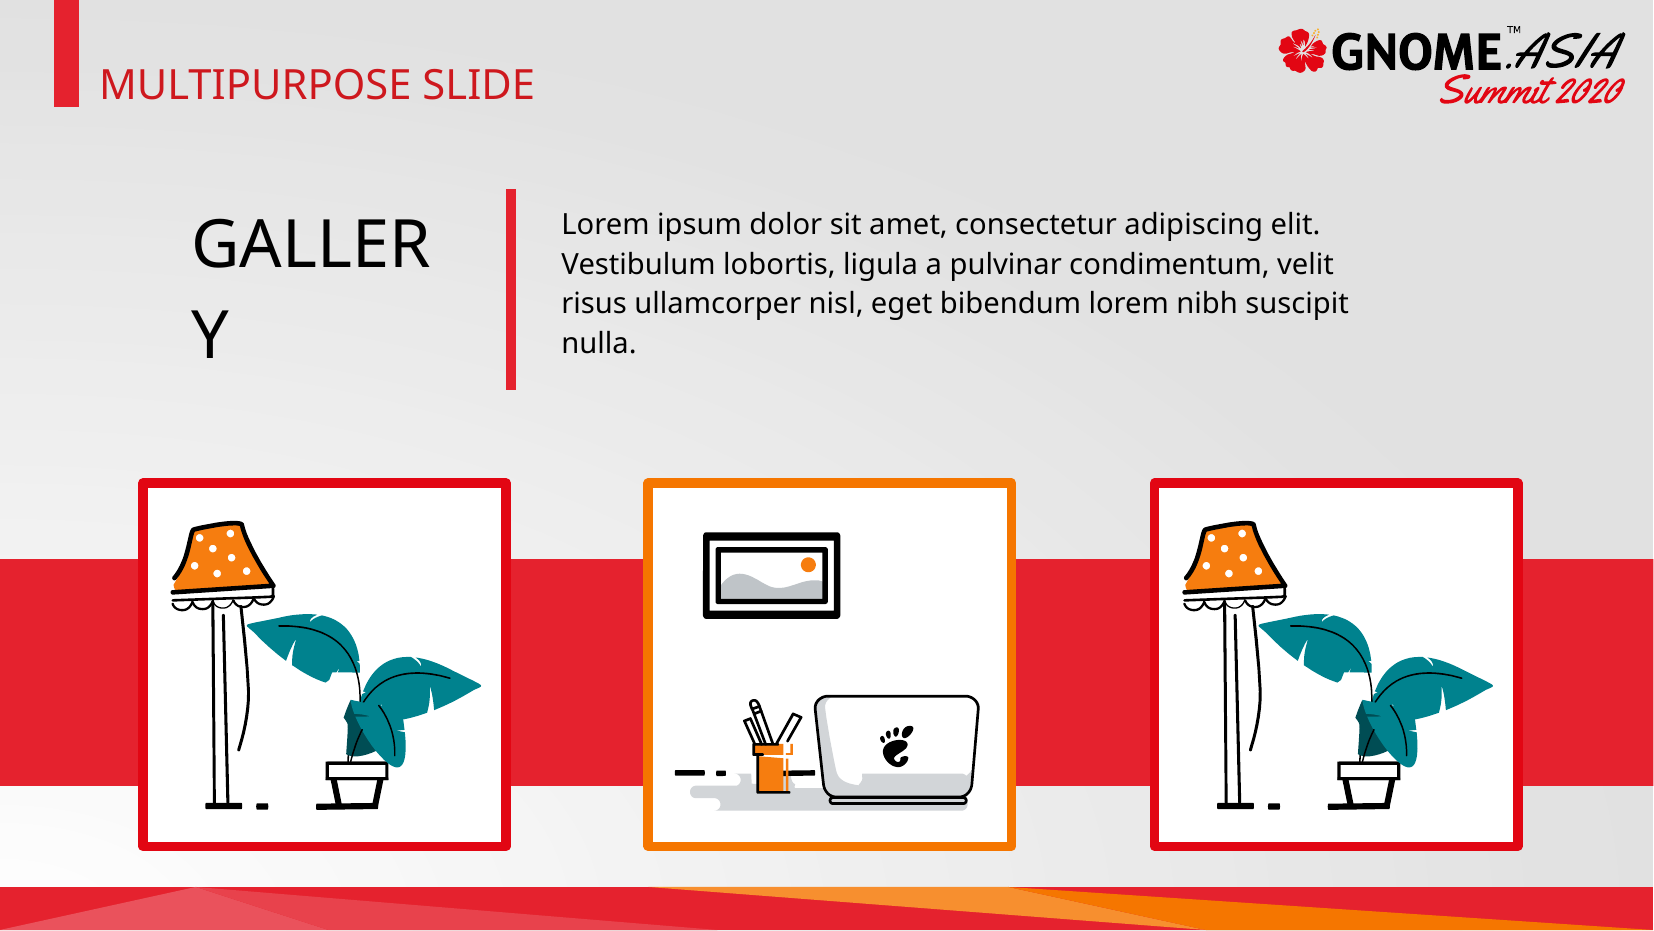

MULTIPURPOSE SLIDE
# GALLERY
Lorem ipsum dolor sit amet, consectetur adipiscing elit. Vestibulum lobortis, ligula a pulvinar condimentum, velit risus ullamcorper nisl, eget bibendum lorem nibh suscipit nulla.